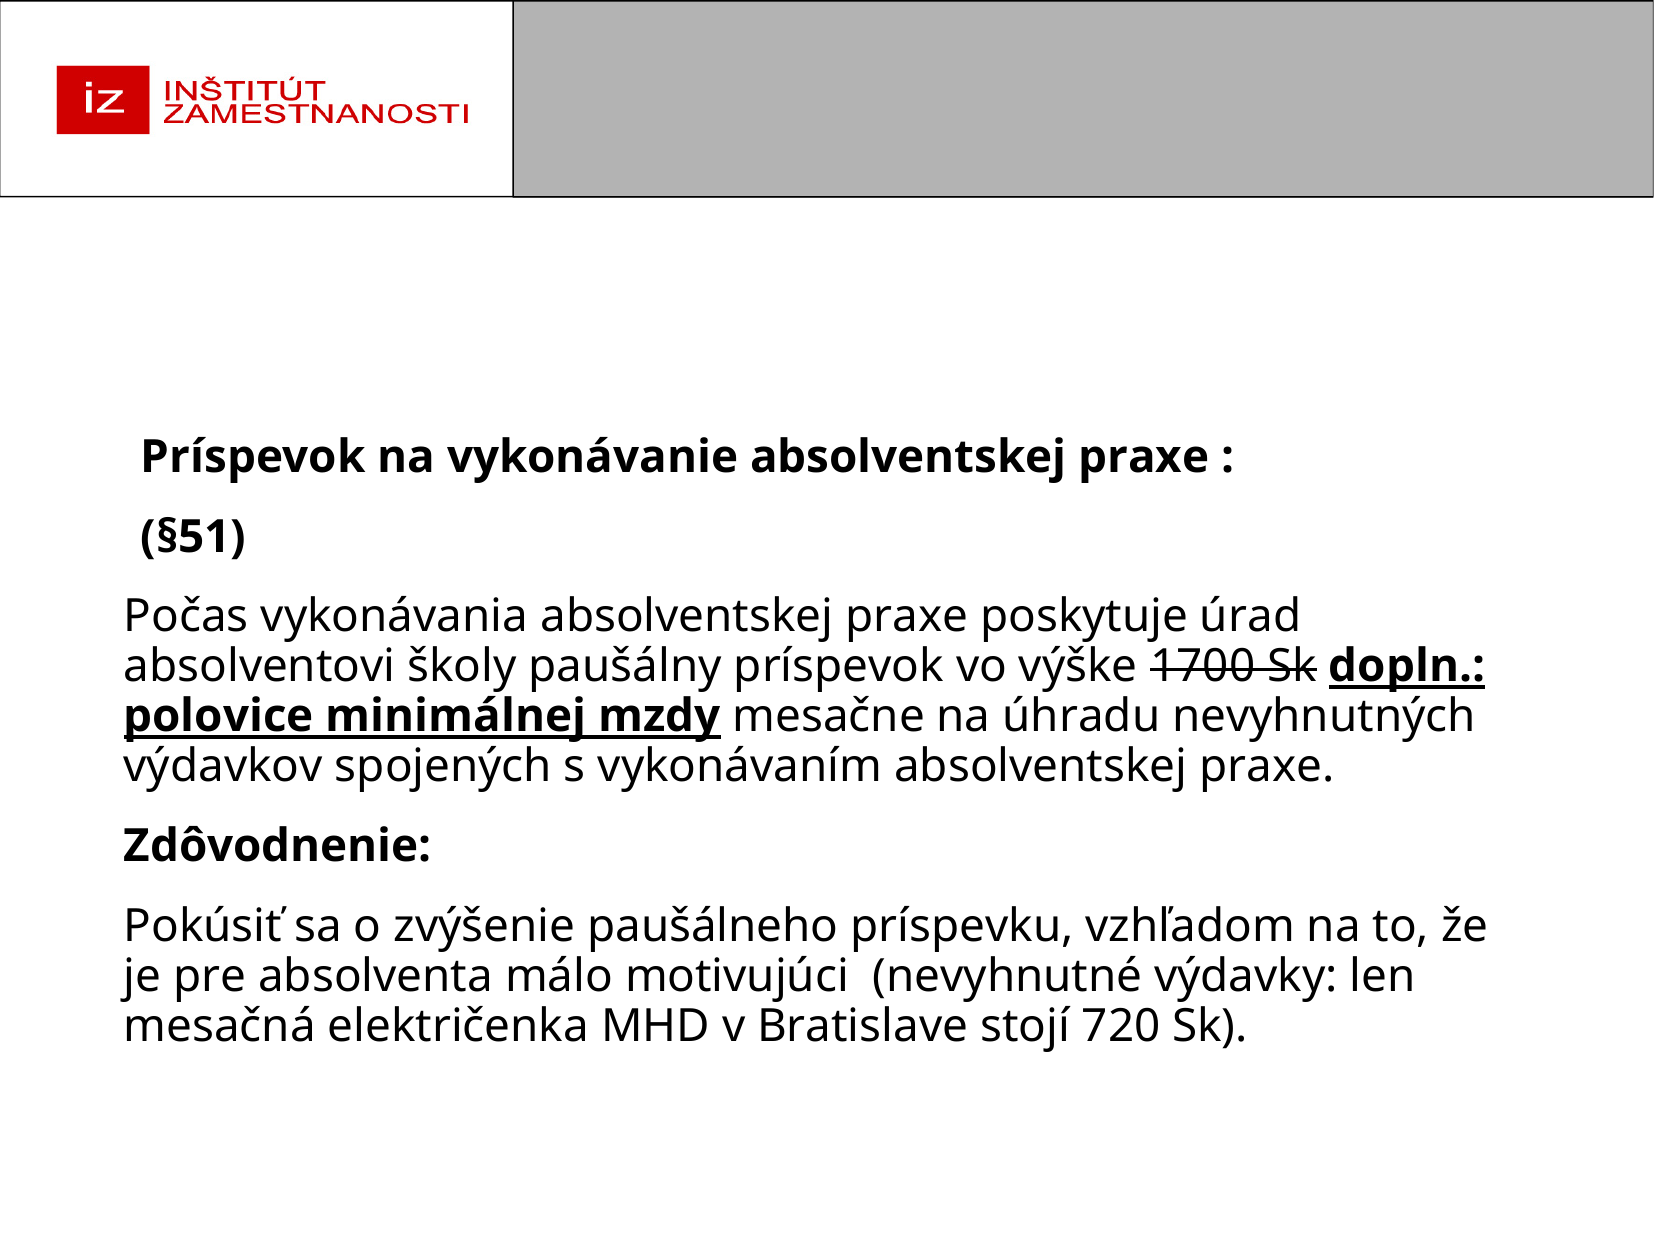

# Príspevok na vykonávanie absolventskej praxe :
(§51)
Počas vykonávania absolventskej praxe poskytuje úrad absolventovi školy paušálny príspevok vo výške 1700 Sk dopln.: polovice minimálnej mzdy mesačne na úhradu nevyhnutných výdavkov spojených s vykonávaním absolventskej praxe.
Zdôvodnenie:
Pokúsiť sa o zvýšenie paušálneho príspevku, vzhľadom na to, že je pre absolventa málo motivujúci (nevyhnutné výdavky: len mesačná električenka MHD v Bratislave stojí 720 Sk).